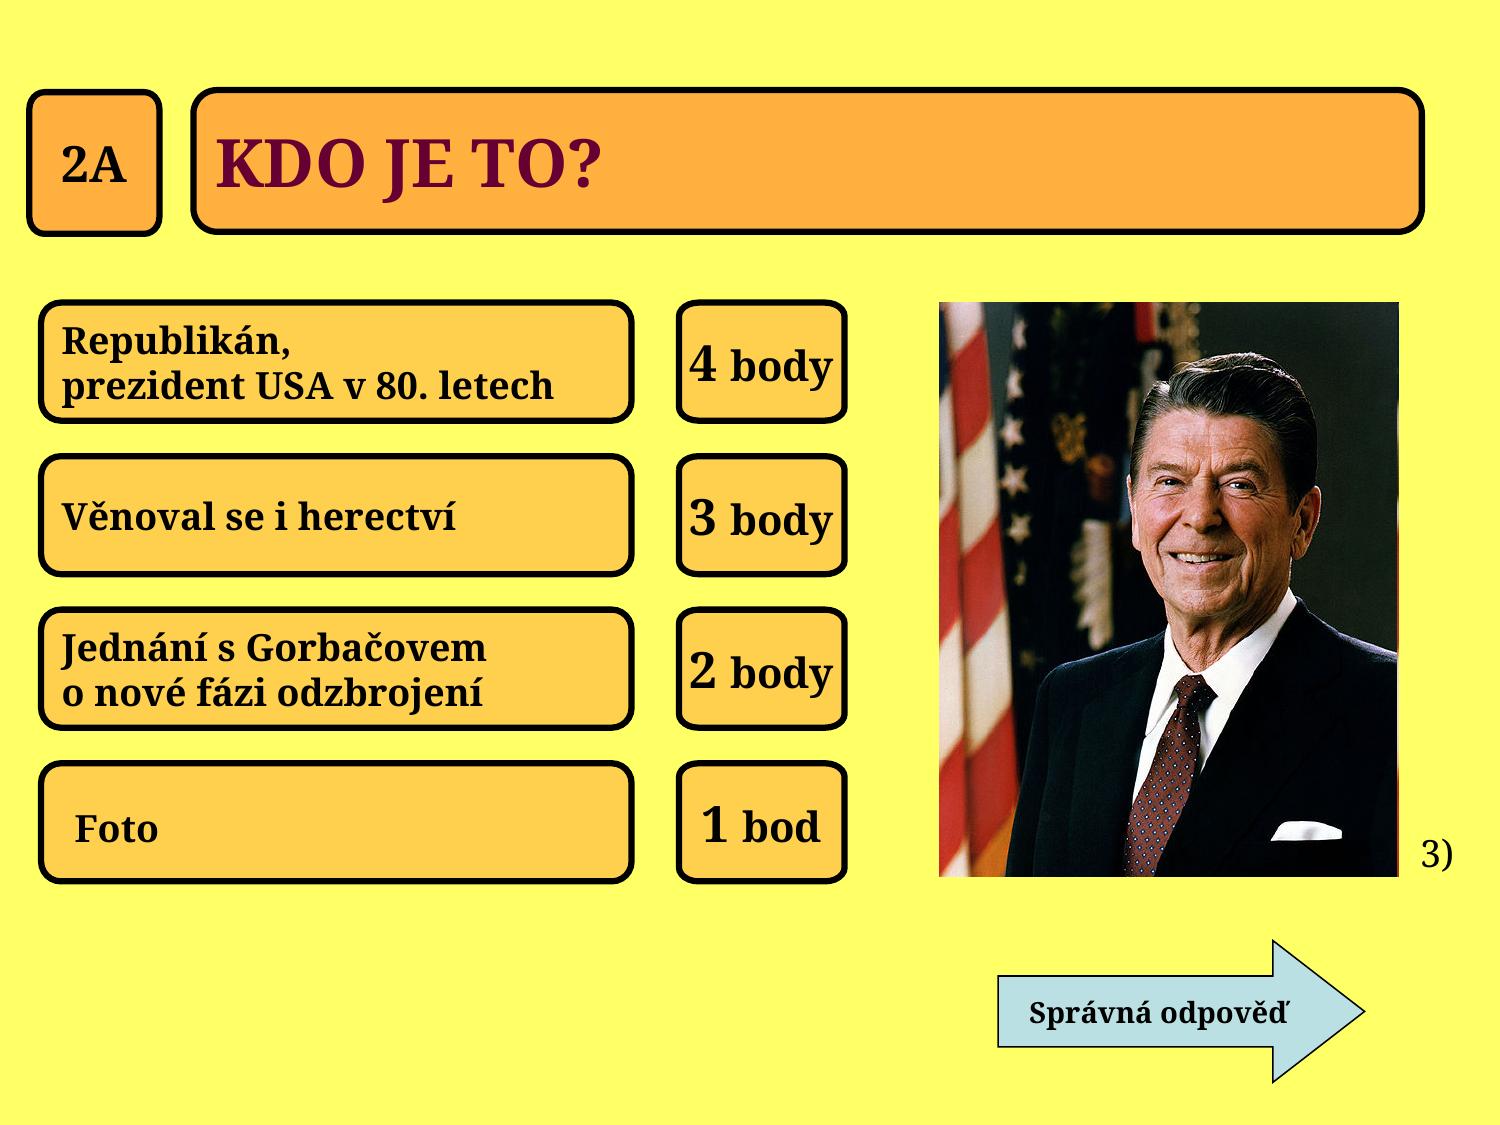

KDO JE TO?
2A
Republikán,
prezident USA v 80. letech
4 body
Věnoval se i herectví
3 body
Jednání s Gorbačovem
o nové fázi odzbrojení
2 body
 Foto
1 bod
3)
Správná odpověď